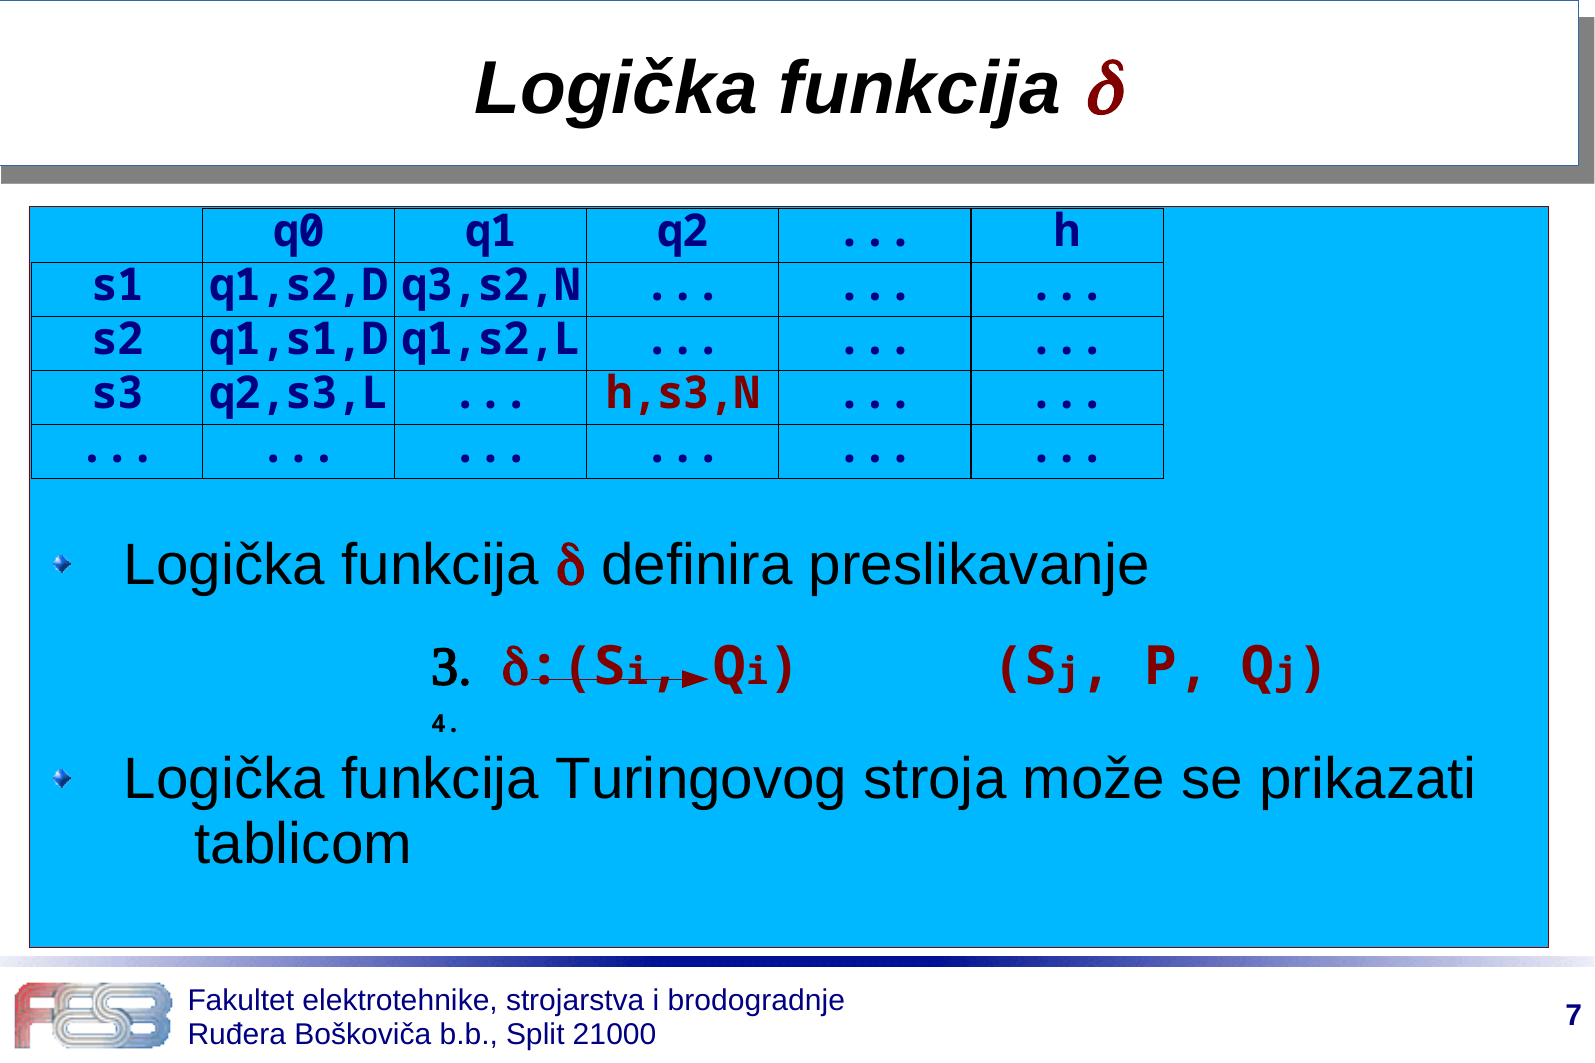

# Logička funkcija d
Logička funkcija d definira preslikavanje
d:(Si, Qi) 	 (Sj, P, Qj)
Logička funkcija Turingovog stroja može se prikazati tablicom